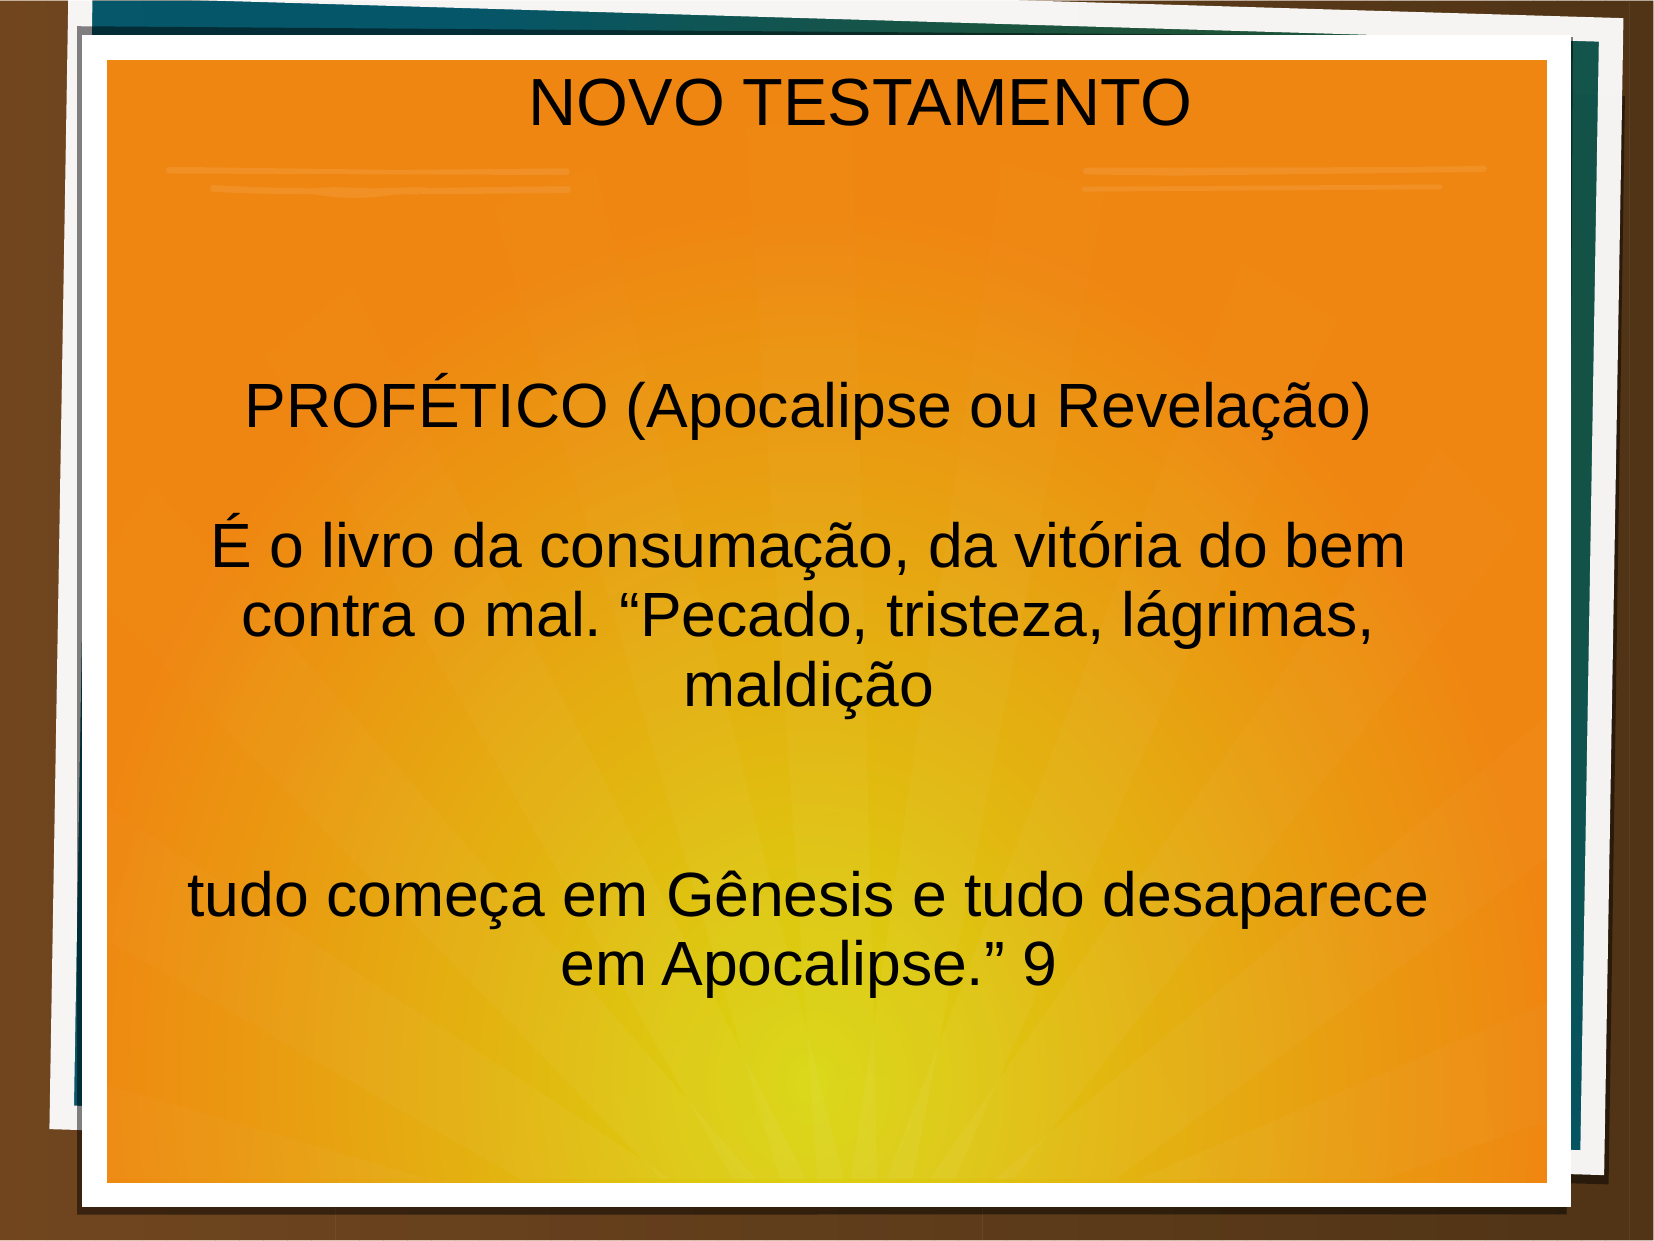

# NOVO TESTAMENTO
PROFÉTICO (Apocalipse ou Revelação)
É o livro da consumação, da vitória do bem contra o mal. “Pecado, tristeza, lágrimas, maldição
tudo começa em Gênesis e tudo desaparece em Apocalipse.” 9